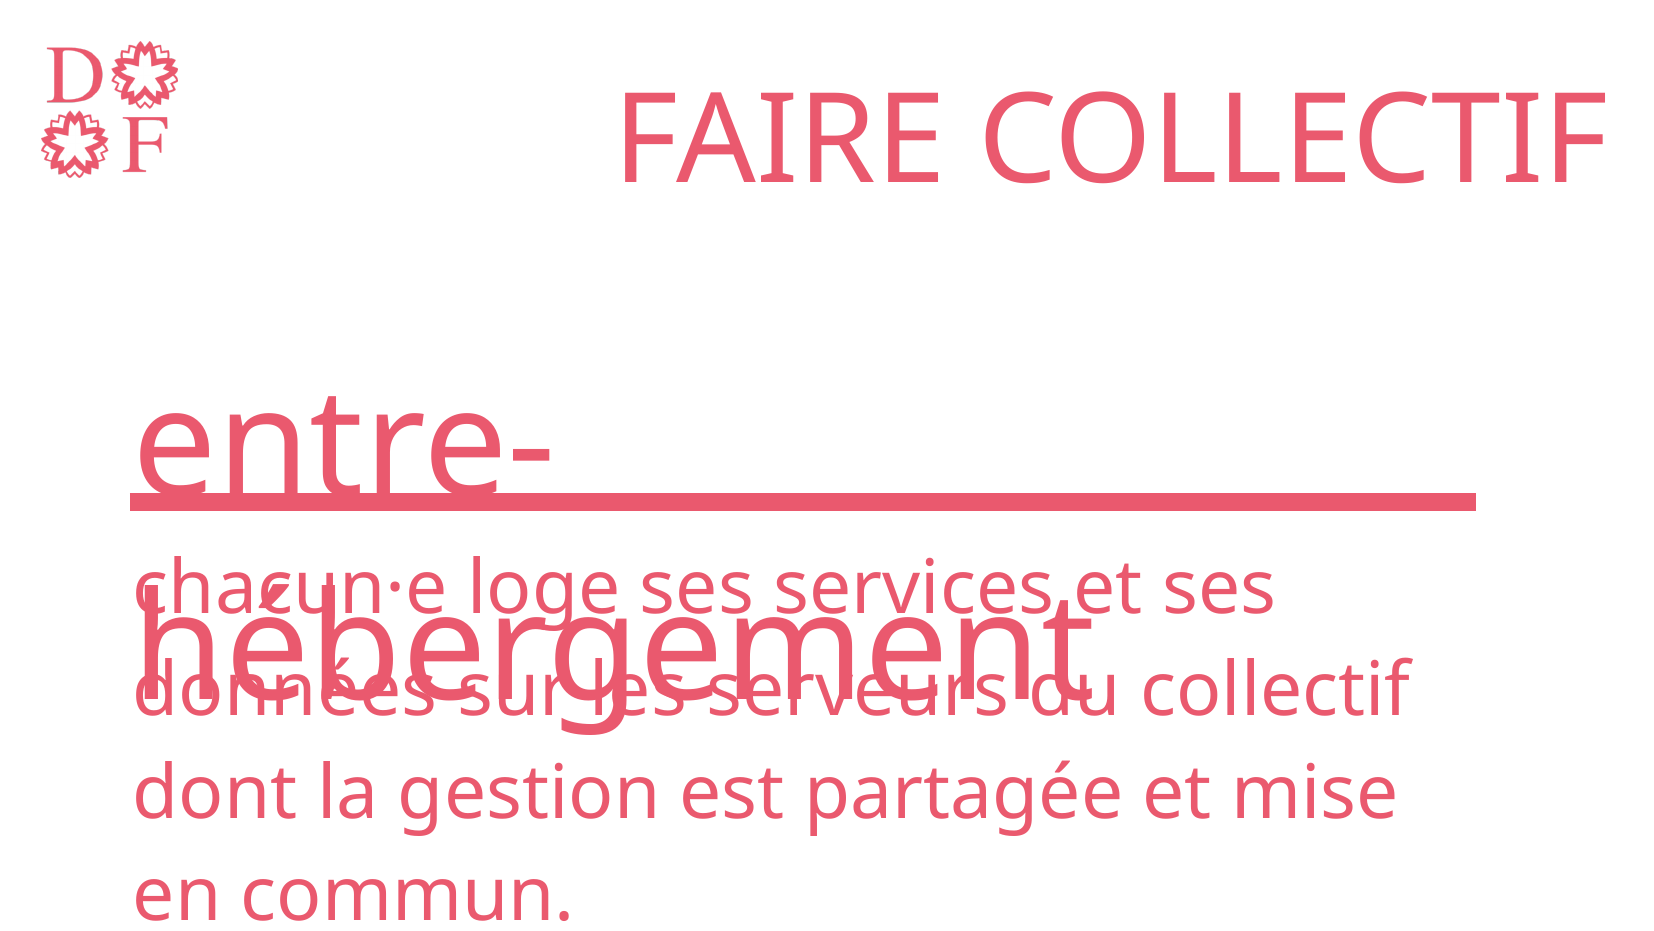

FAIRE COLLECTIF
entre-hébergement
chacun·e loge ses services et ses données sur les serveurs du collectif dont la gestion est partagée et mise en commun.